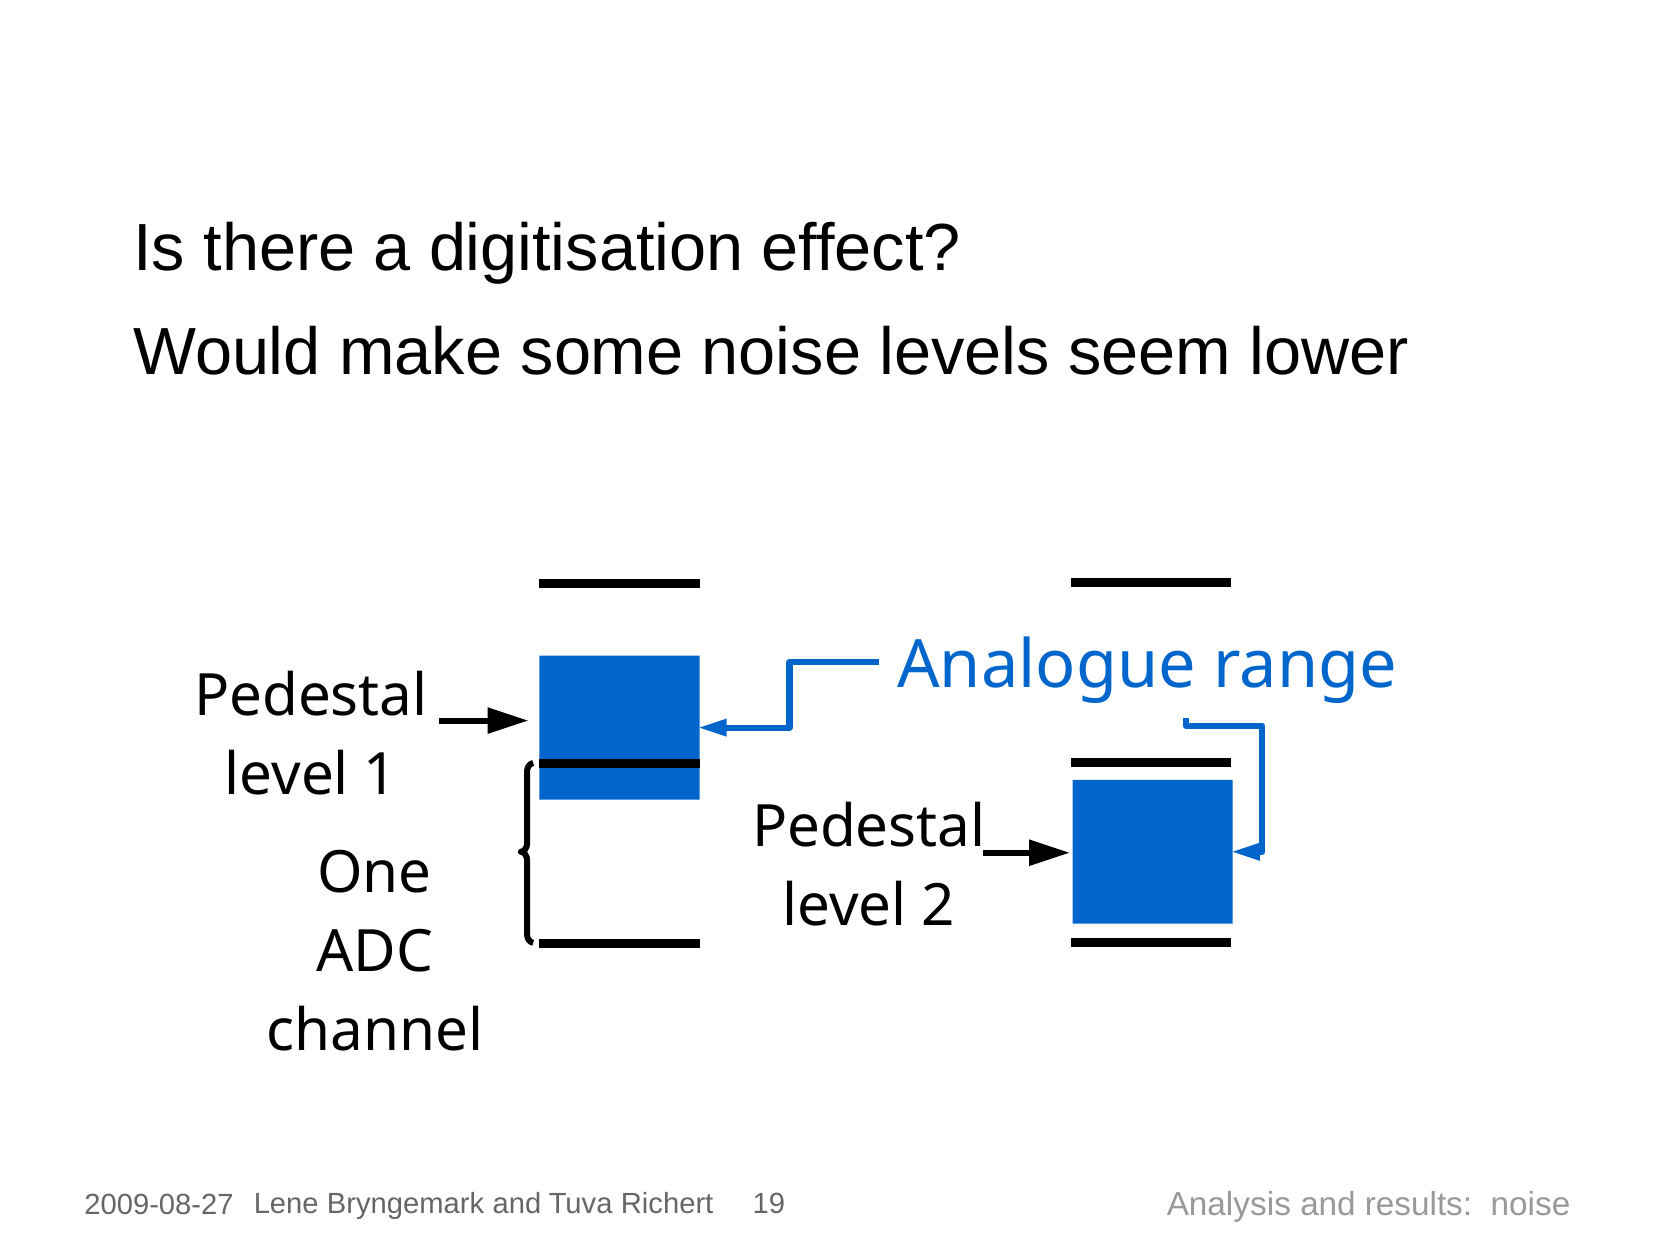

# Is there a digitisation effect?
Would make some noise levels seem lower
Analogue range
Pedestal level 1
Pedestal level 2
One ADC channel
Analysis and results: noise
Lene Bryngemark and Tuva Richert
19
2009-08-27